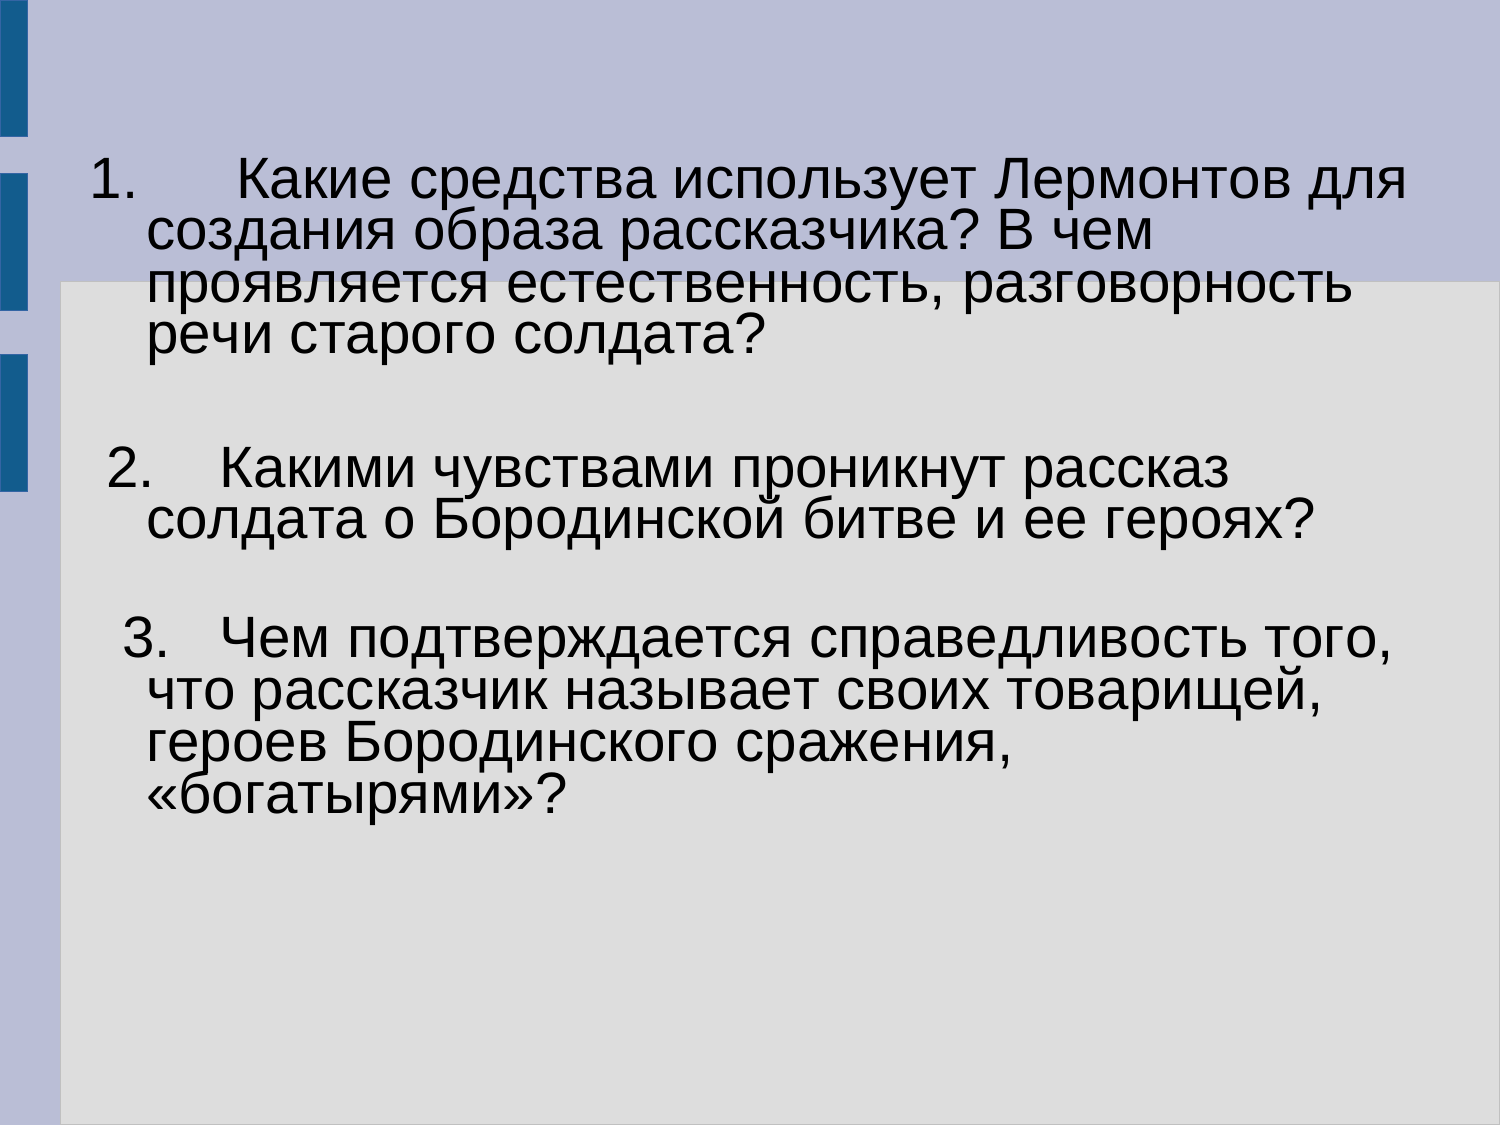

# 1.	 Какие средства использует Лермонтов для создания образа рассказчика? В чем проявляется естественность, разговорность речи старого солдата?
 2. 	Какими чувствами проникнут рассказ солдата о Бородинской битве и ее героях?
  3. 	Чем подтверждается справедливость того, что рассказчик называет своих товарищей, героев Бородинского сражения, «богатырями»?